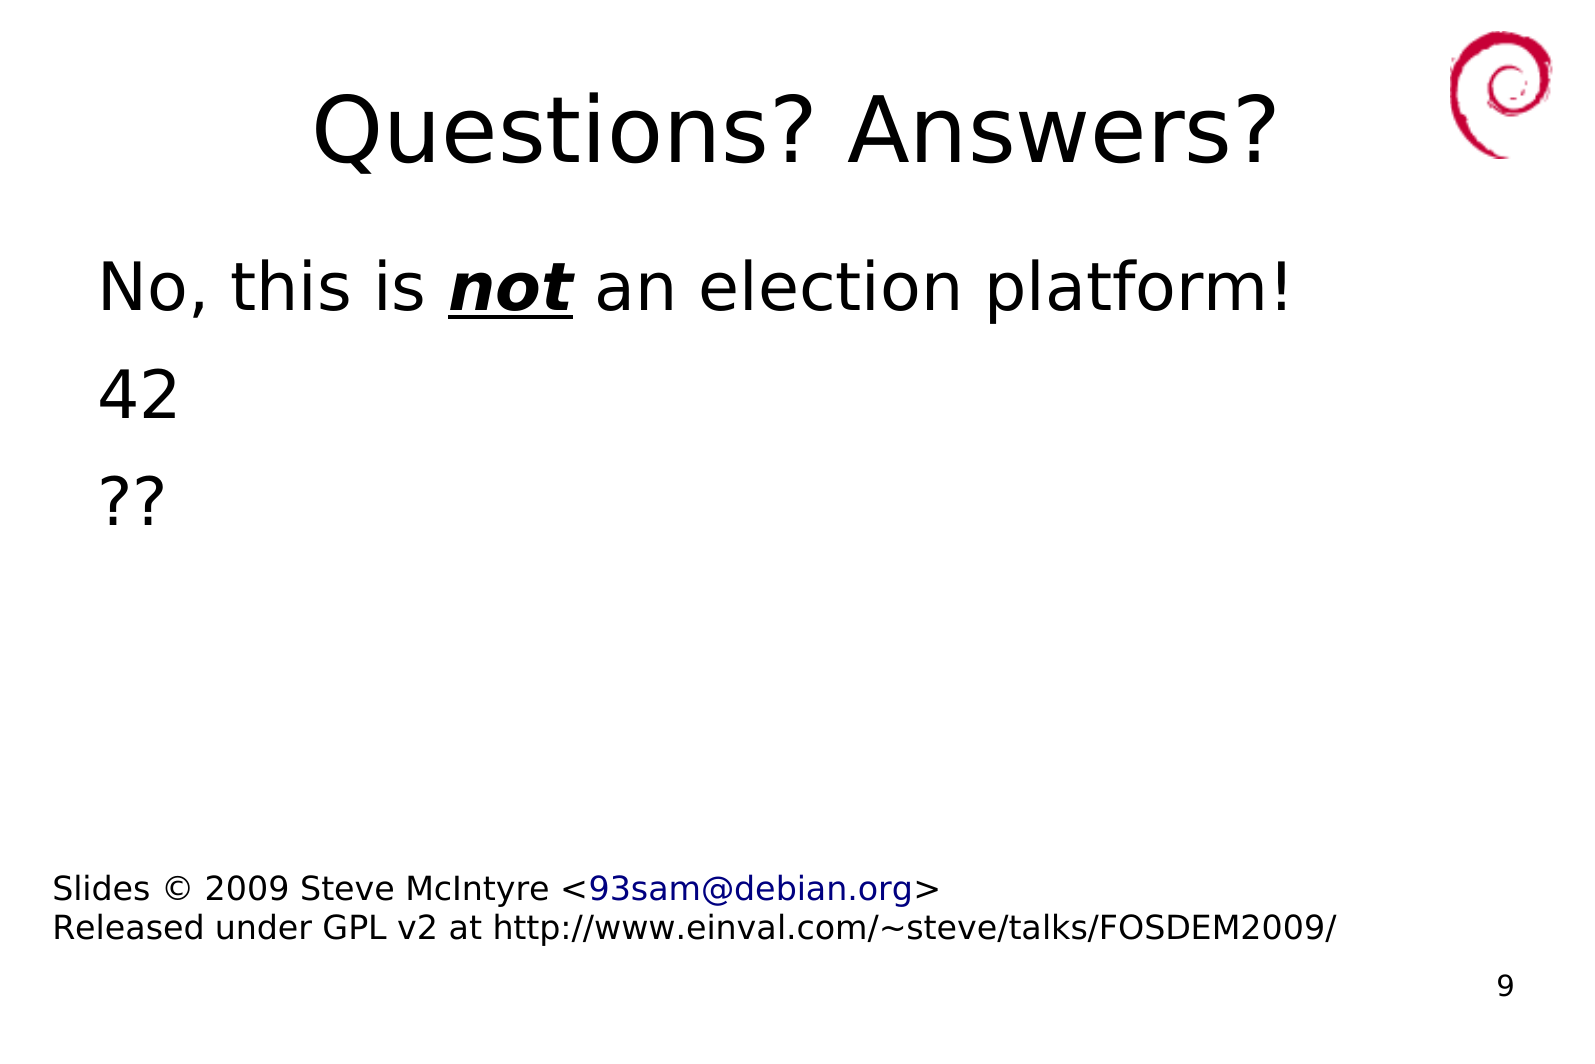

# Questions? Answers?
No, this is not an election platform!
42
??
Slides © 2009 Steve McIntyre <93sam@debian.org>
Released under GPL v2 at http://www.einval.com/~steve/talks/FOSDEM2009/
9